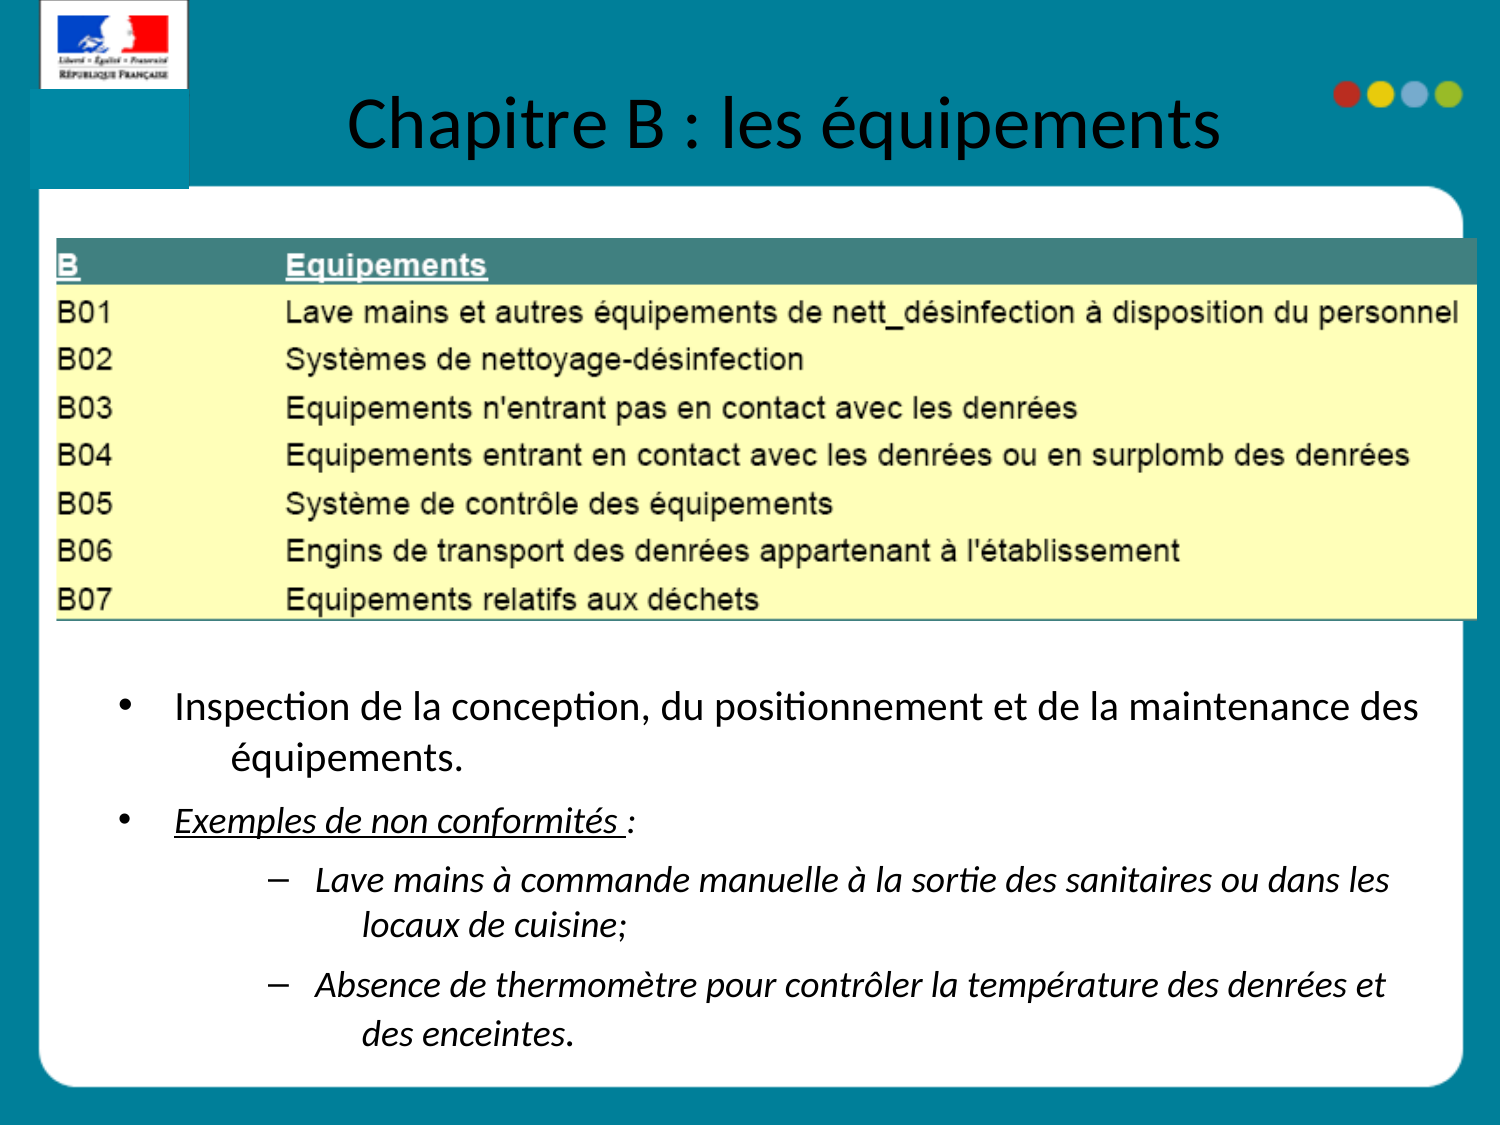

# Chapitre B : les équipements
Inspection de la conception, du positionnement et de la maintenance des équipements.
Exemples de non conformités :
Lave mains à commande manuelle à la sortie des sanitaires ou dans les locaux de cuisine;
Absence de thermomètre pour contrôler la température des denrées et des enceintes.